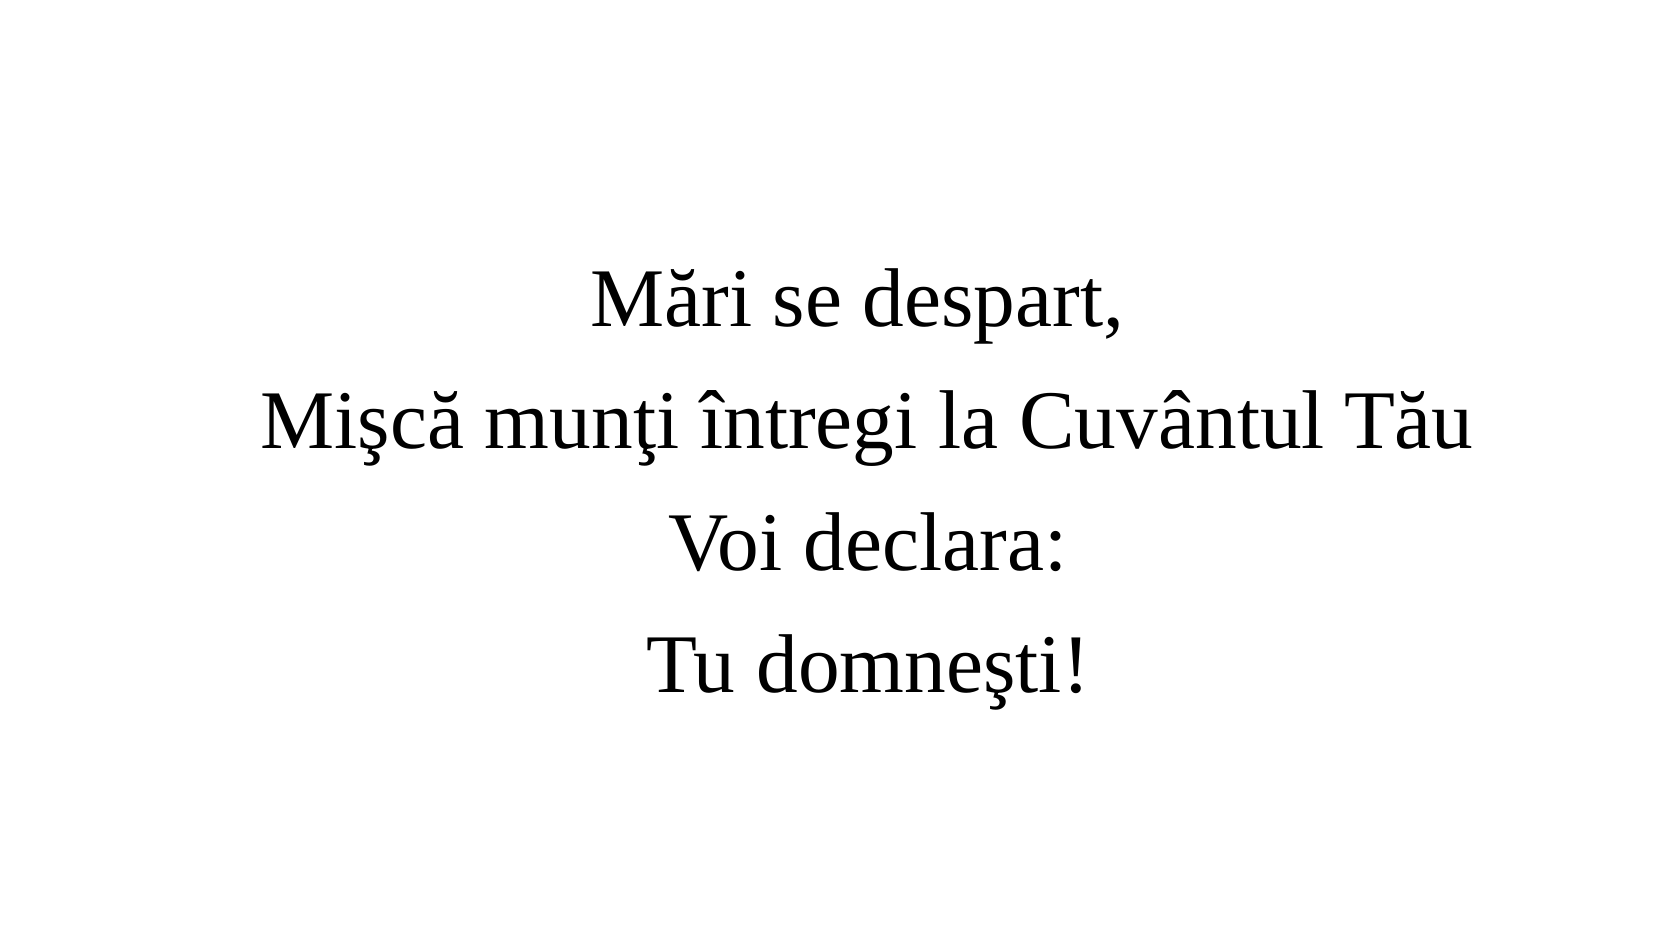

# Mări se despart,
Mişcă munţi întregi la Cuvântul Tău
Voi declara:
Tu domneşti!